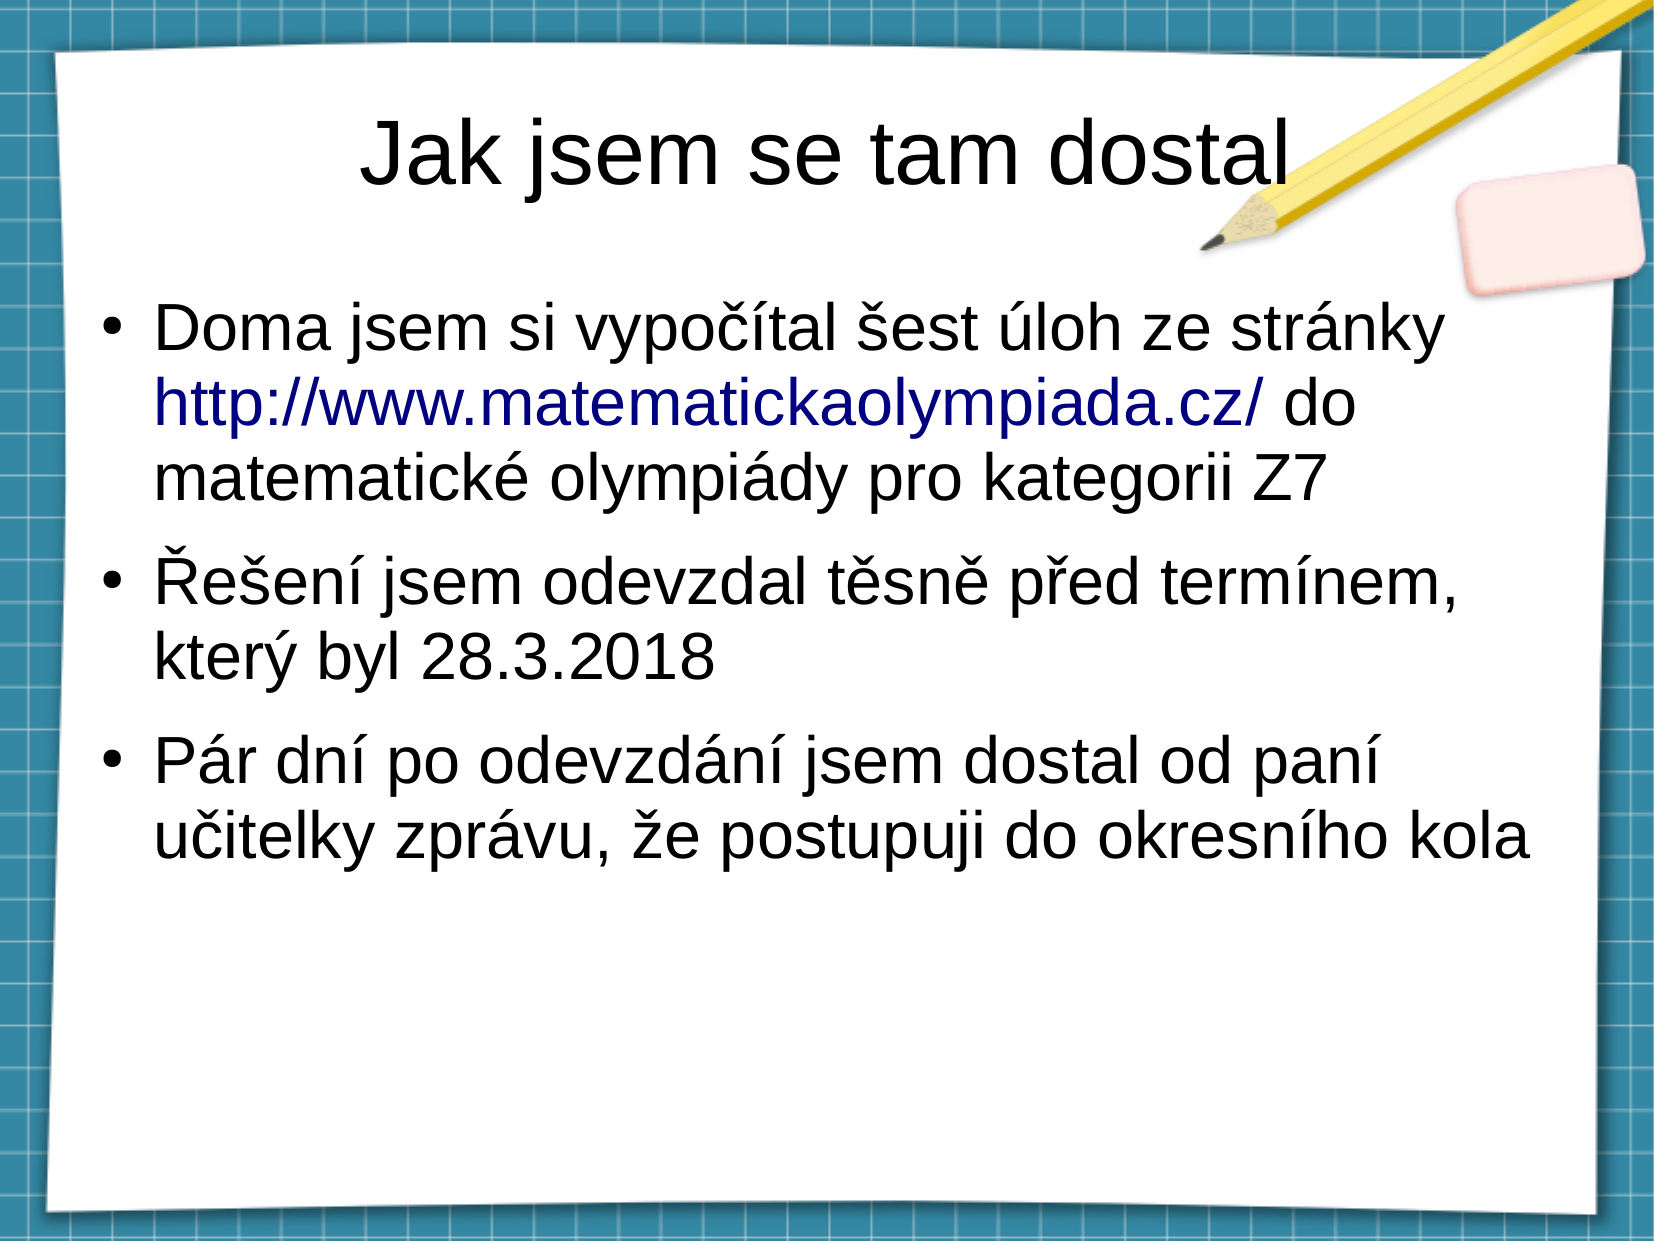

# Jak jsem se tam dostal
Doma jsem si vypočítal šest úloh ze stránky http://www.matematickaolympiada.cz/ do matematické olympiády pro kategorii Z7
Řešení jsem odevzdal těsně před termínem, který byl 28.3.2018
Pár dní po odevzdání jsem dostal od paní učitelky zprávu, že postupuji do okresního kola